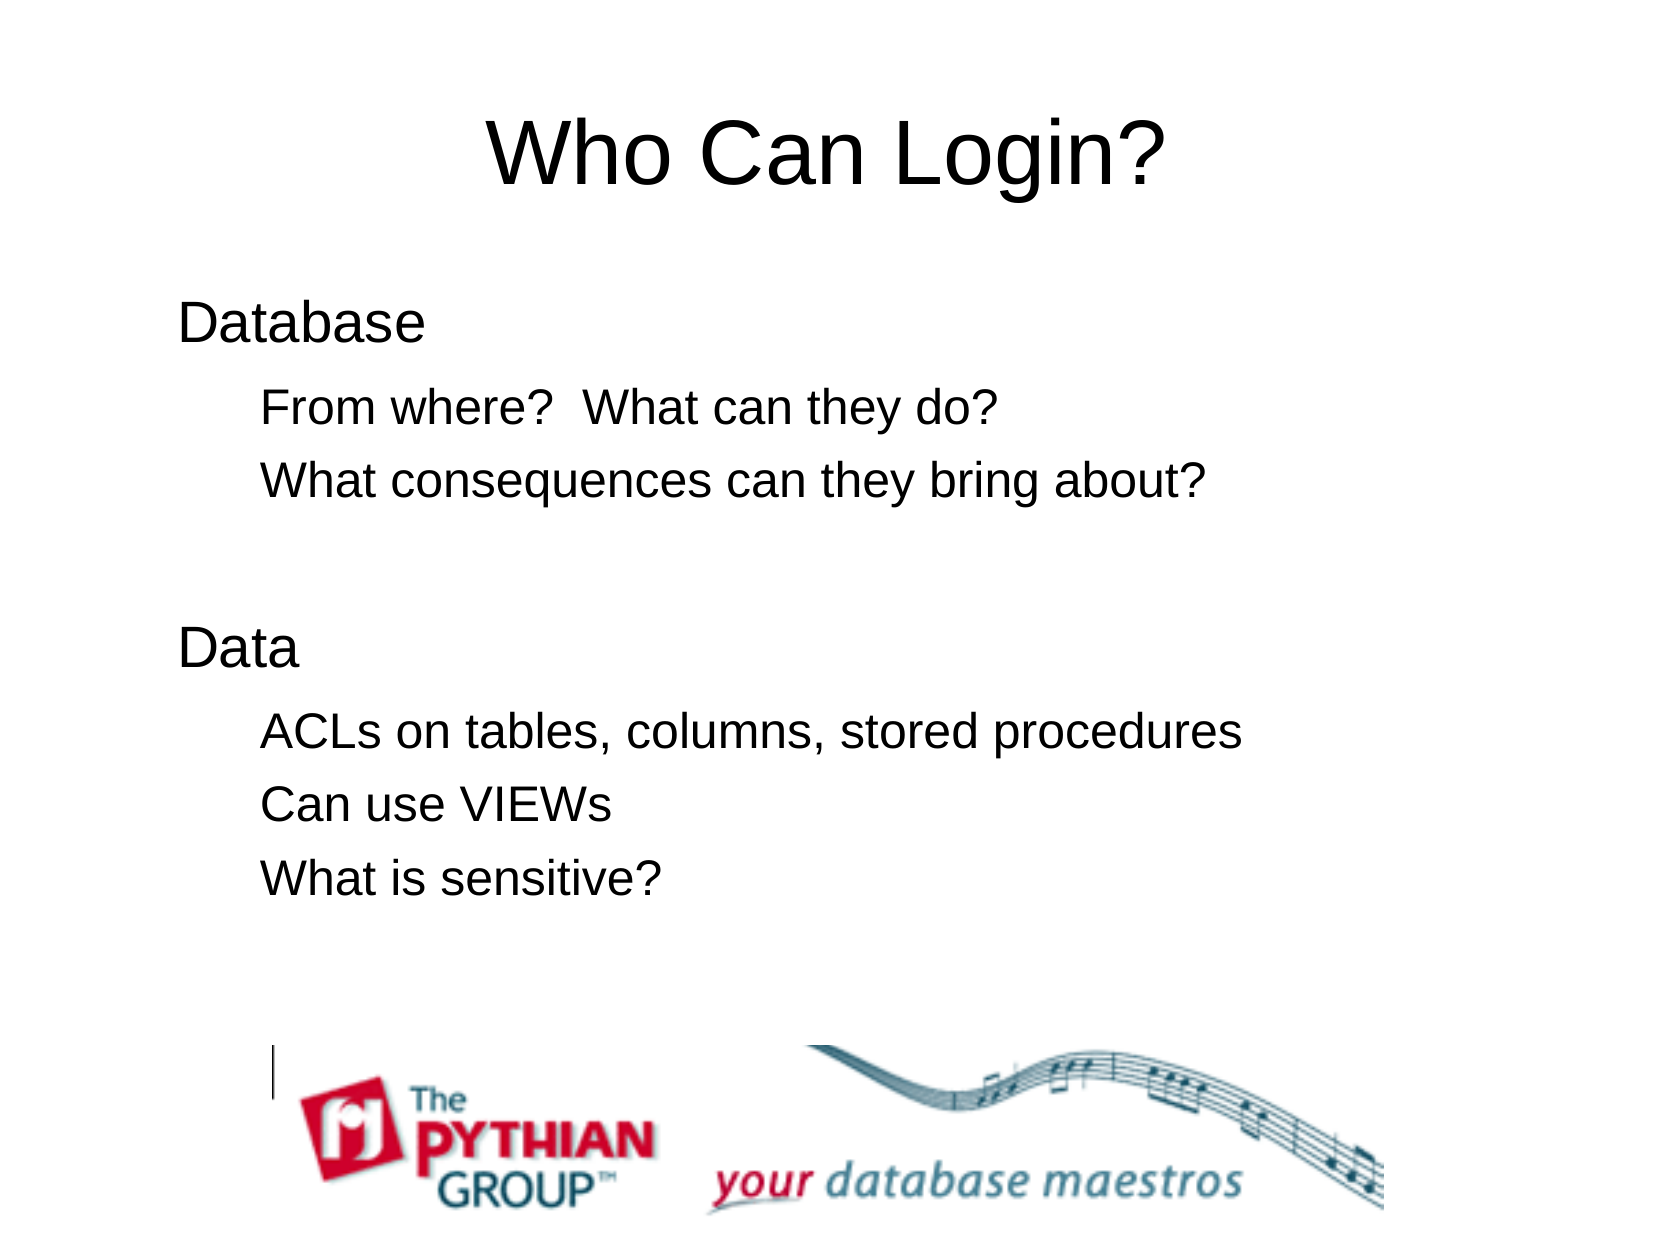

# Who Can Login?
Database
From where? What can they do?
What consequences can they bring about?
Data
ACLs on tables, columns, stored procedures
Can use VIEWs
What is sensitive?